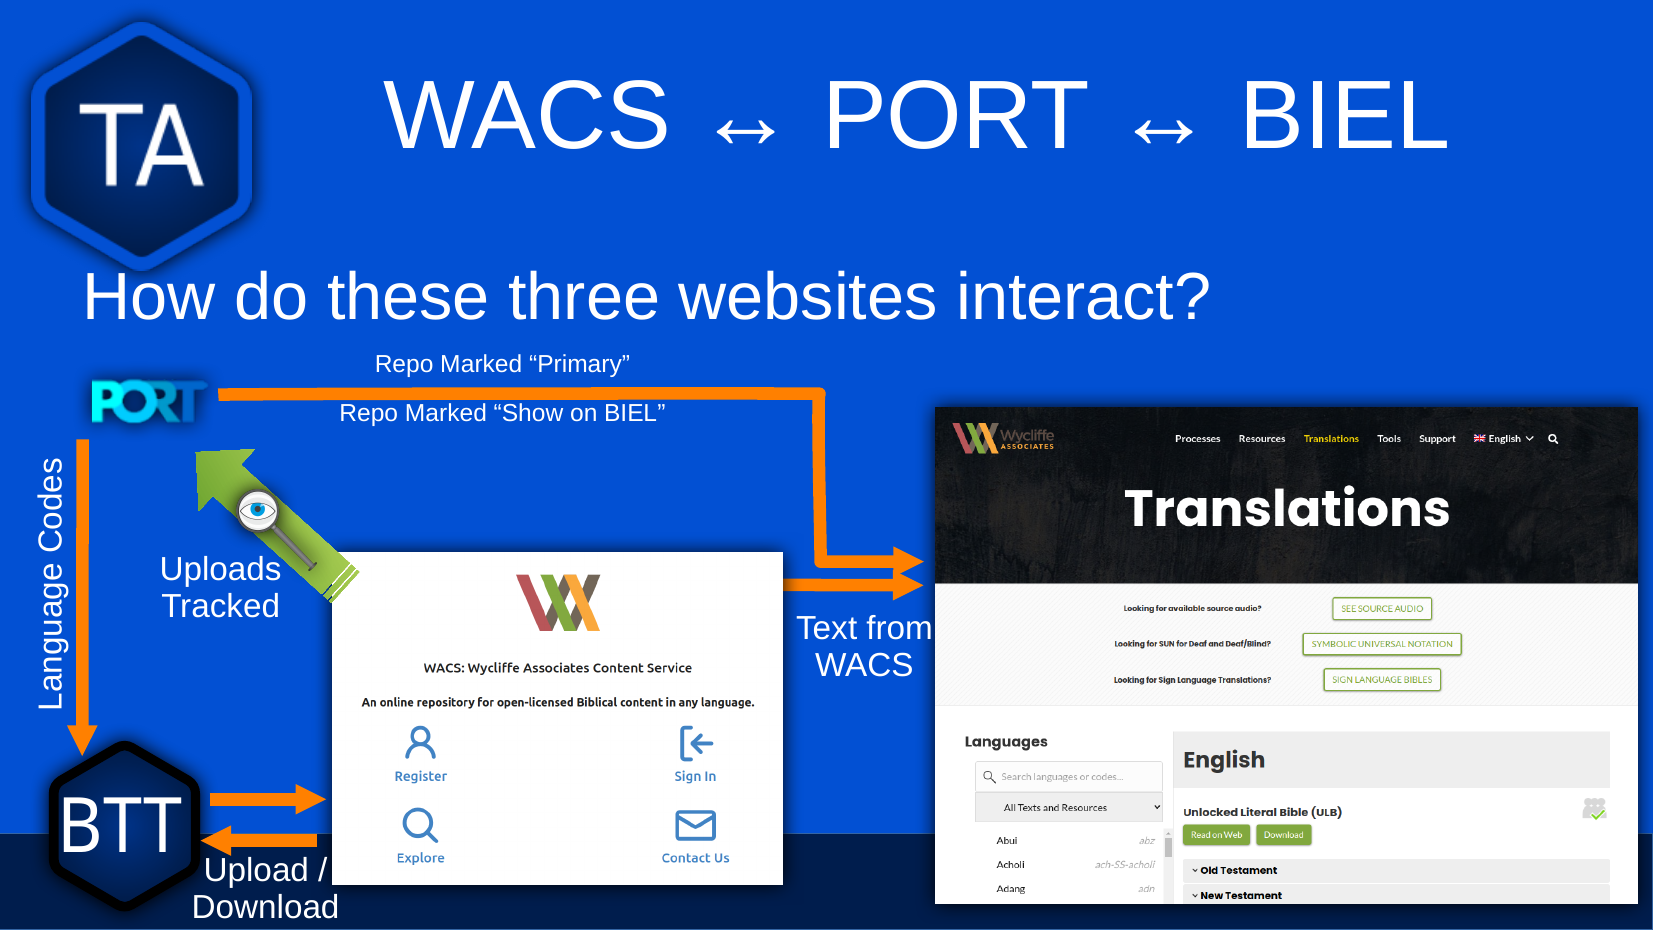

# WACS ↔ PORT ↔ BIEL
How do these three websites interact?
Repo Marked “Primary”
Repo Marked “Show on BIEL”
Uploads Tracked
Language Codes
Text from WACS
Upload / Download